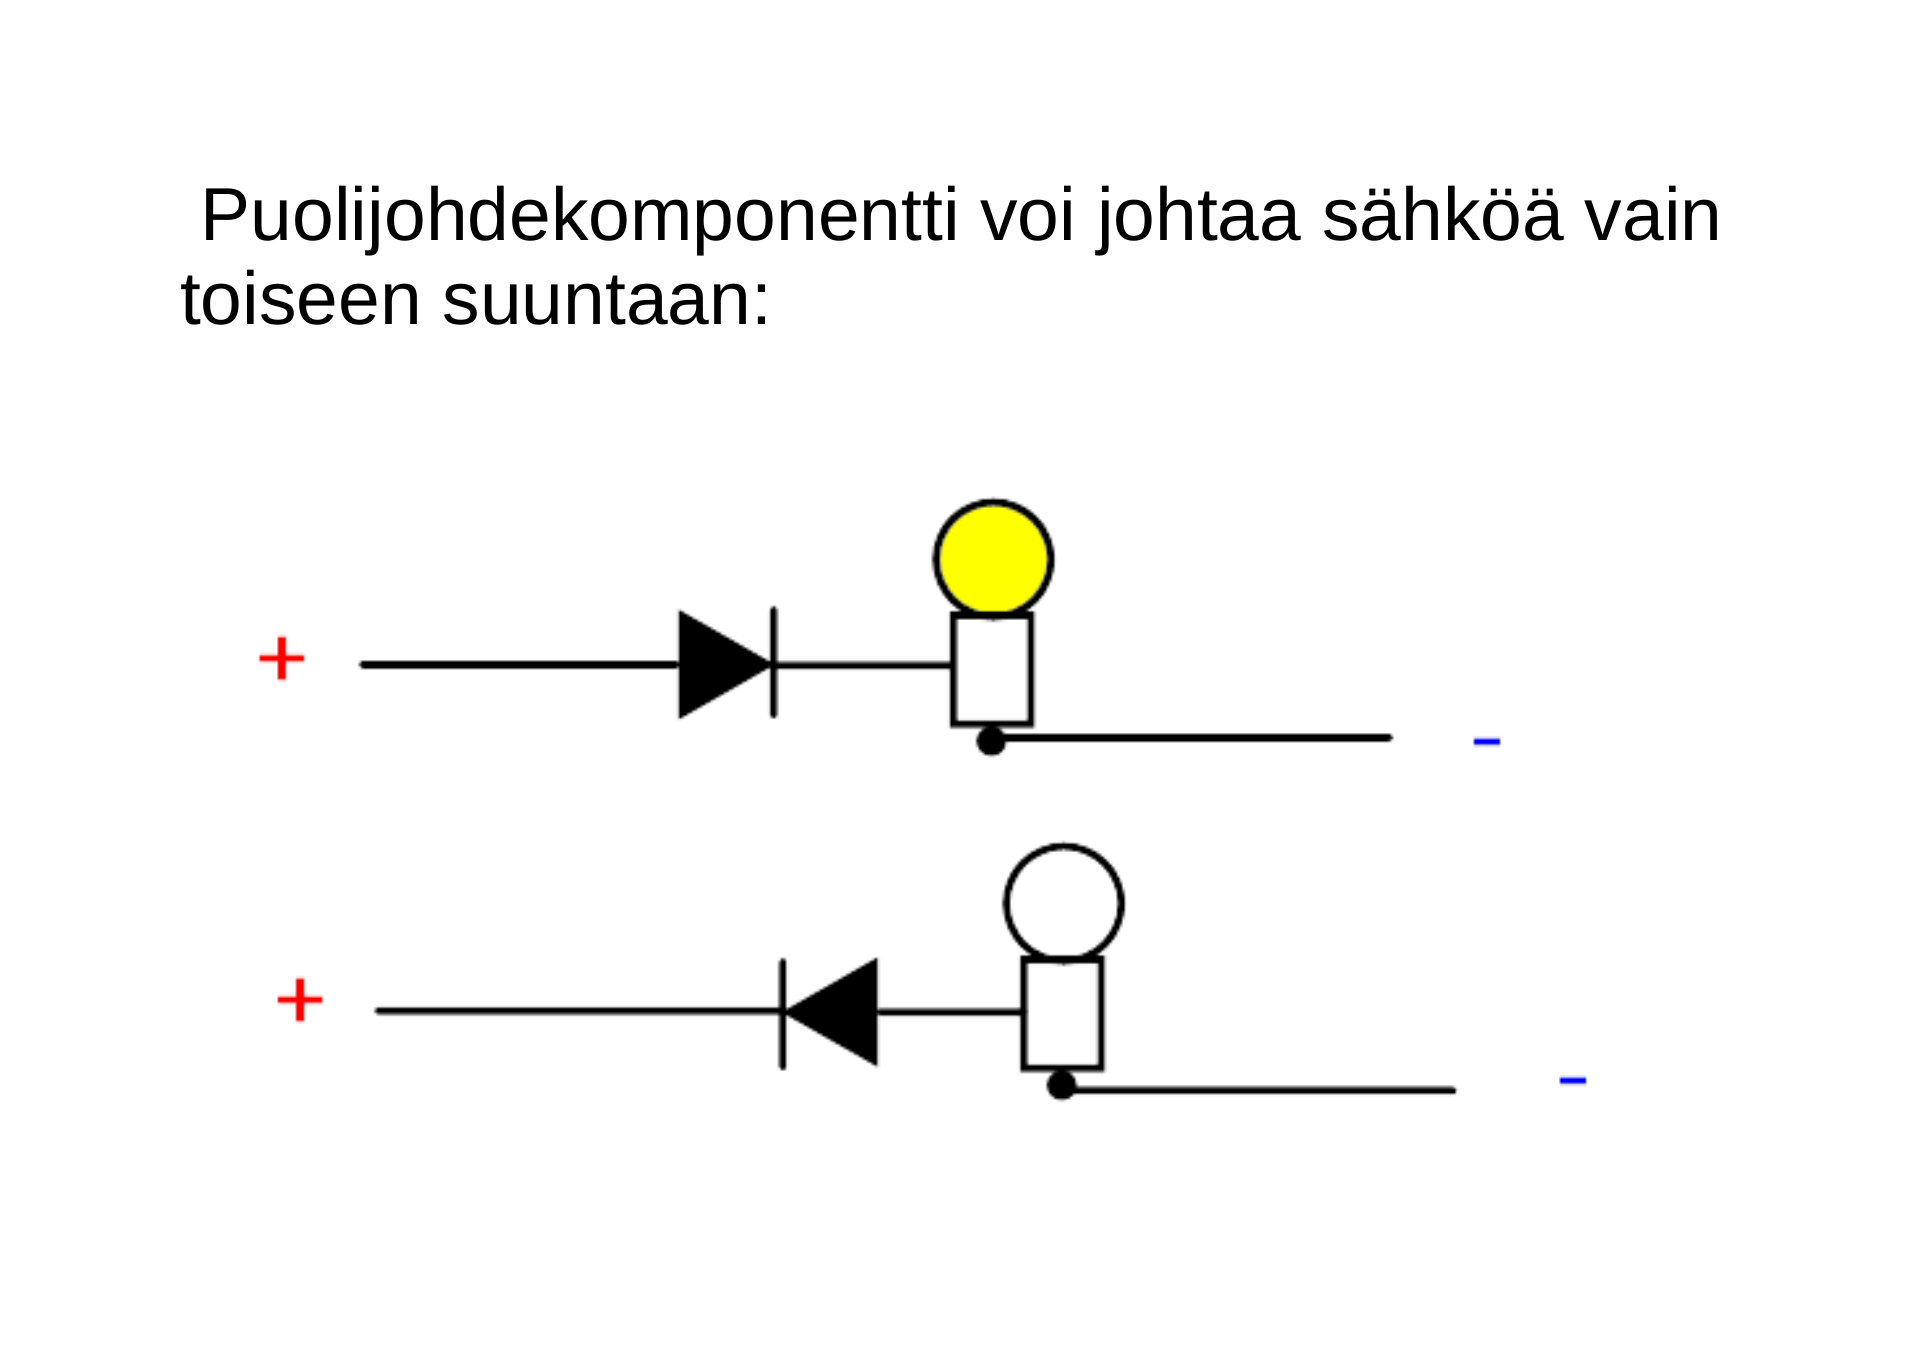

Puolijohdekomponentti voi johtaa sähköä vain
toiseen suuntaan: